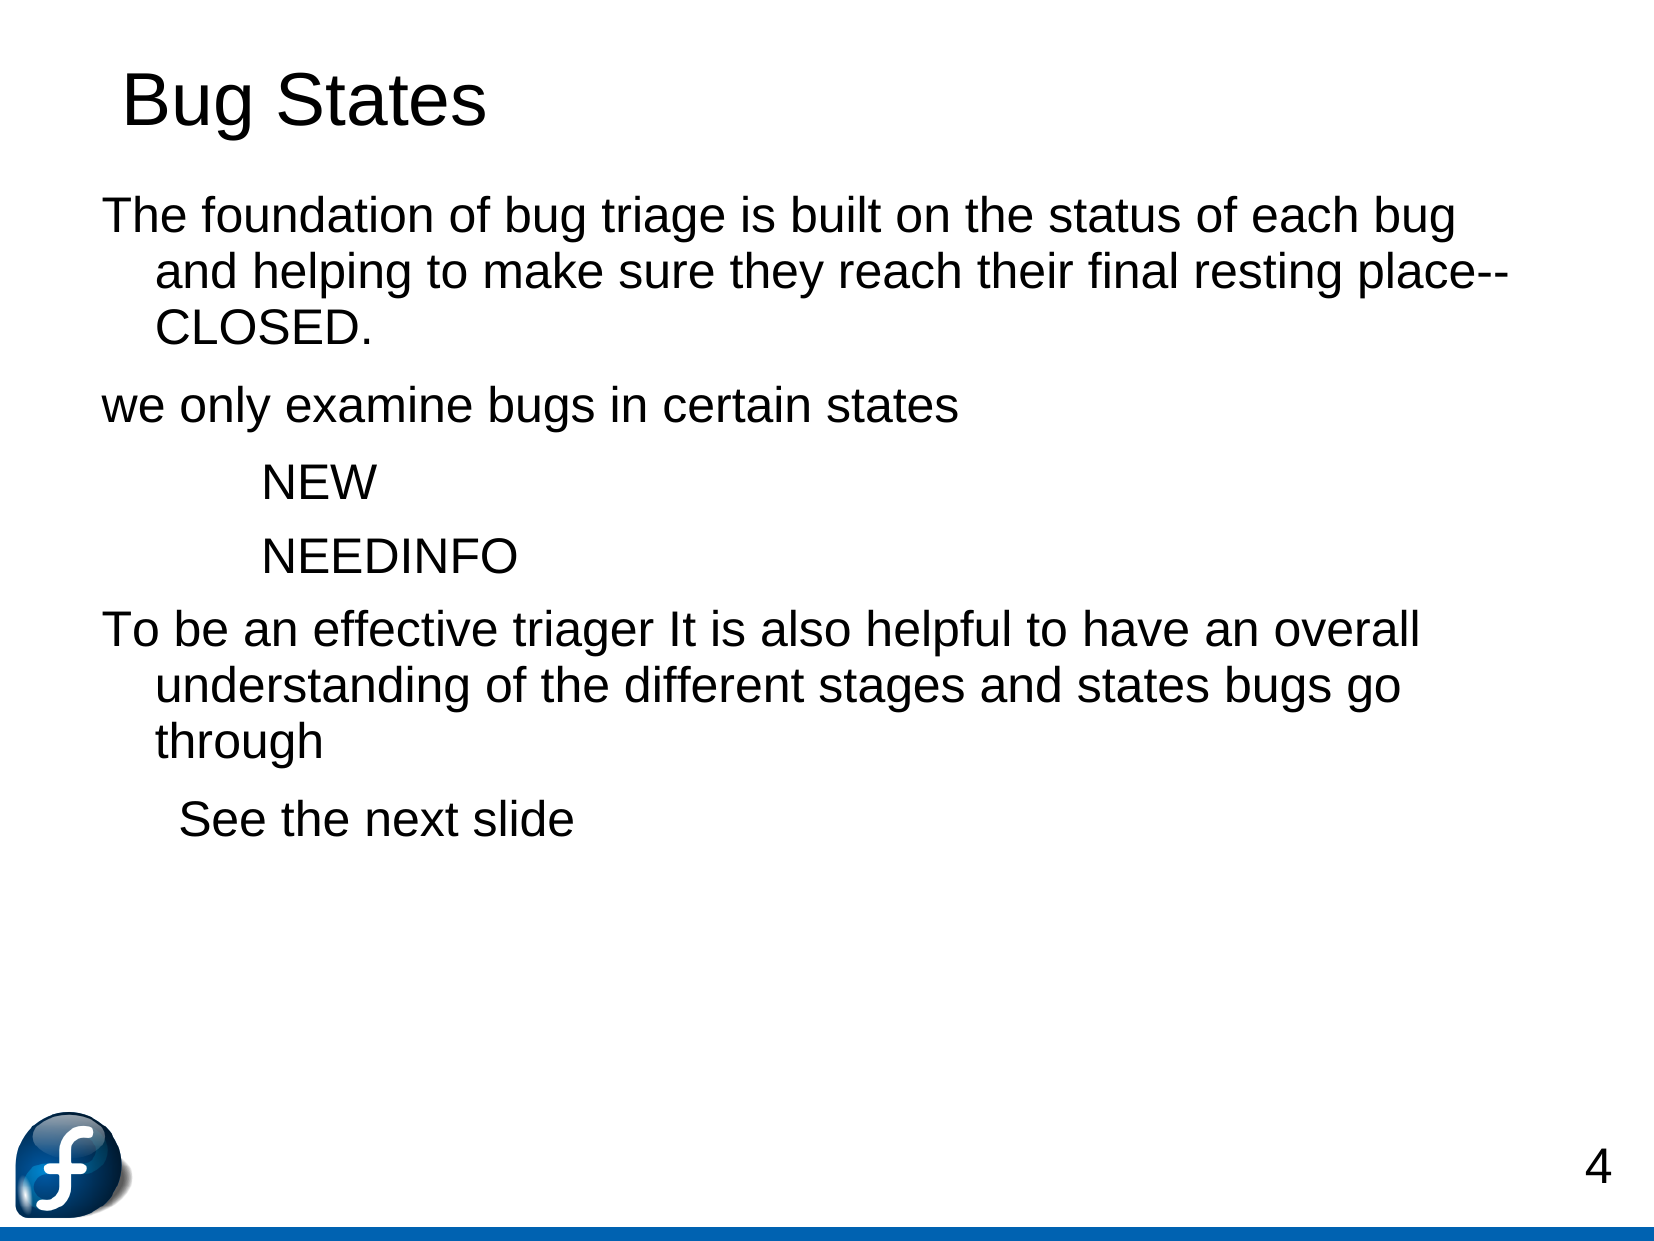

# Bug States
The foundation of bug triage is built on the status of each bug and helping to make sure they reach their final resting place--CLOSED.
we only examine bugs in certain states
NEW
NEEDINFO
To be an effective triager It is also helpful to have an overall understanding of the different stages and states bugs go through
See the next slide